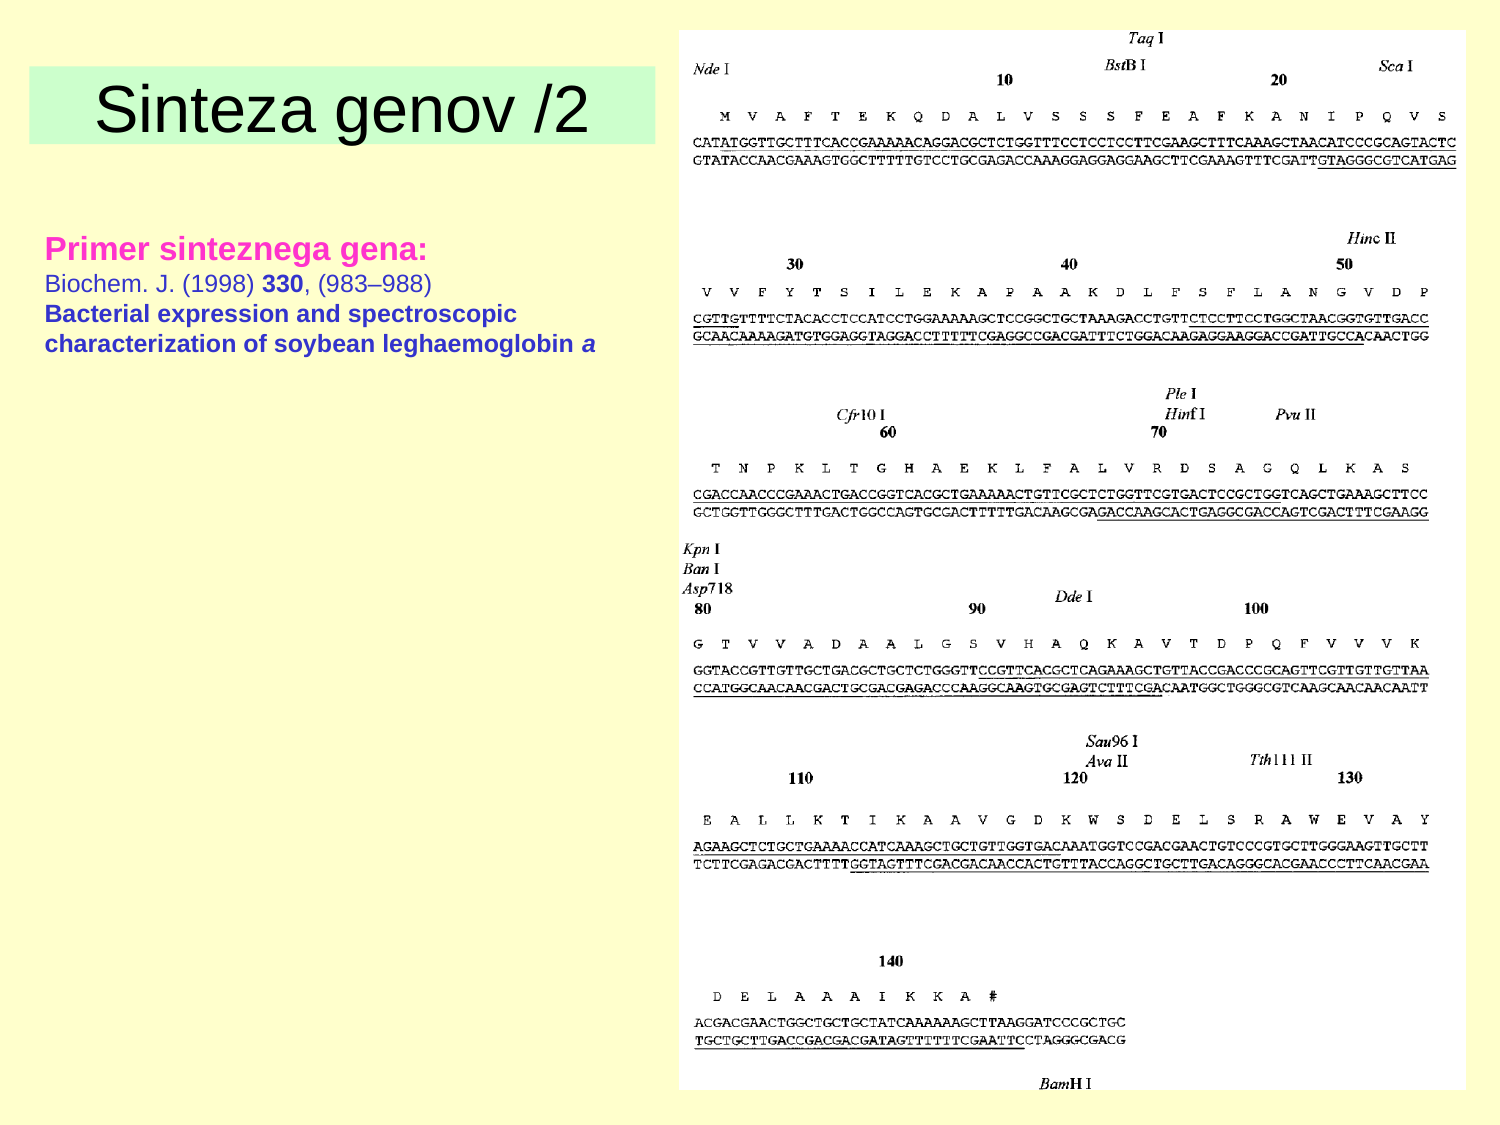

# Sinteza genov /2
Primer sinteznega gena:
Biochem. J. (1998) 330, (983–988)
Bacterial expression and spectroscopic characterization of soybean leghaemoglobin a